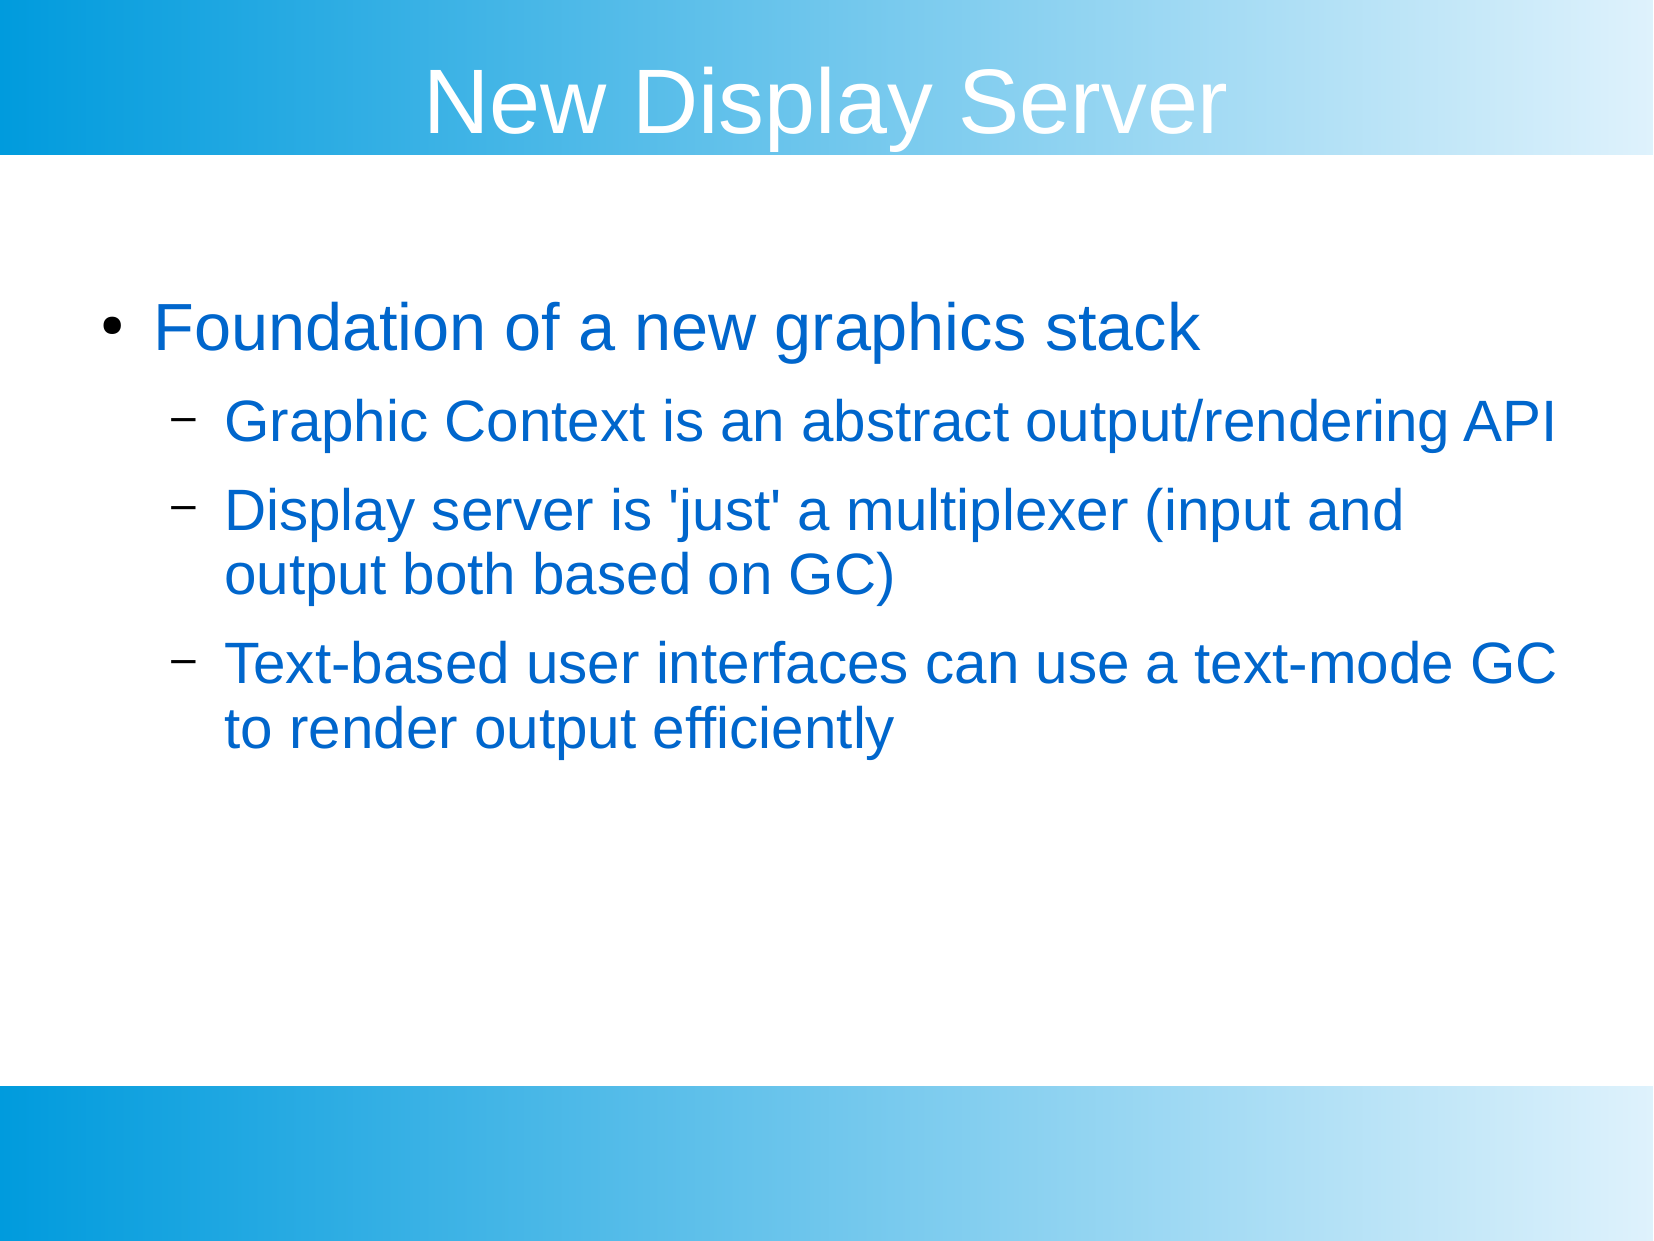

# New Display Server
Foundation of a new graphics stack
Graphic Context is an abstract output/rendering API
Display server is 'just' a multiplexer (input and output both based on GC)
Text-based user interfaces can use a text-mode GC to render output efficiently